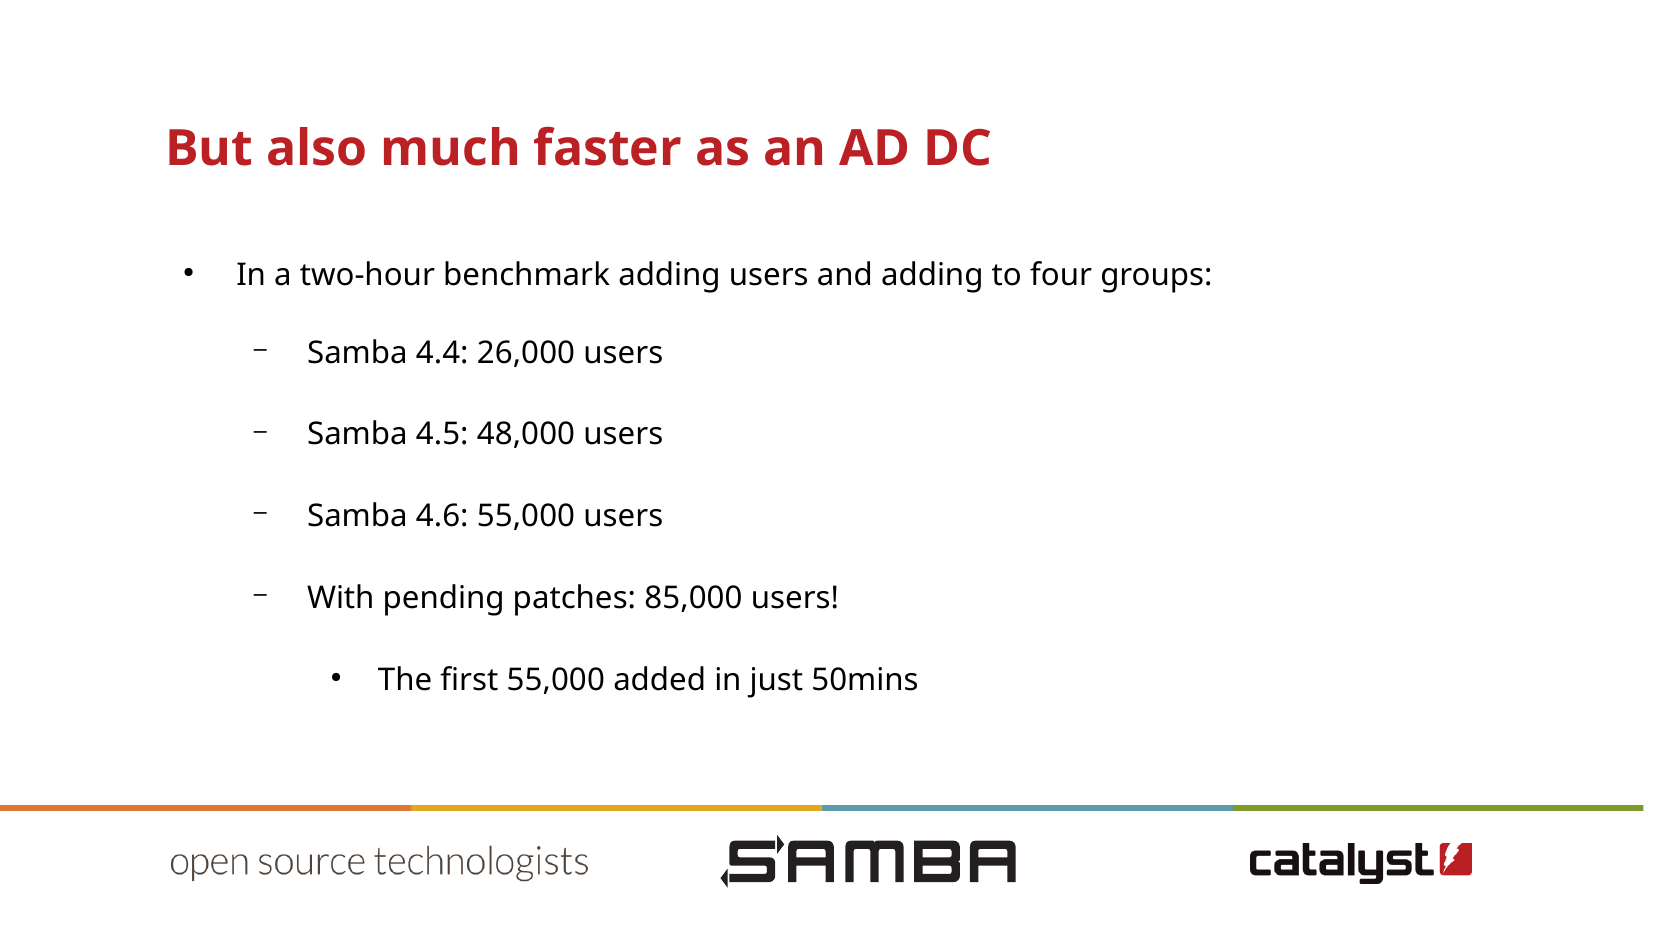

# But also much faster as an AD DC
In a two-hour benchmark adding users and adding to four groups:
Samba 4.4: 26,000 users
Samba 4.5: 48,000 users
Samba 4.6: 55,000 users
With pending patches: 85,000 users!
The first 55,000 added in just 50mins